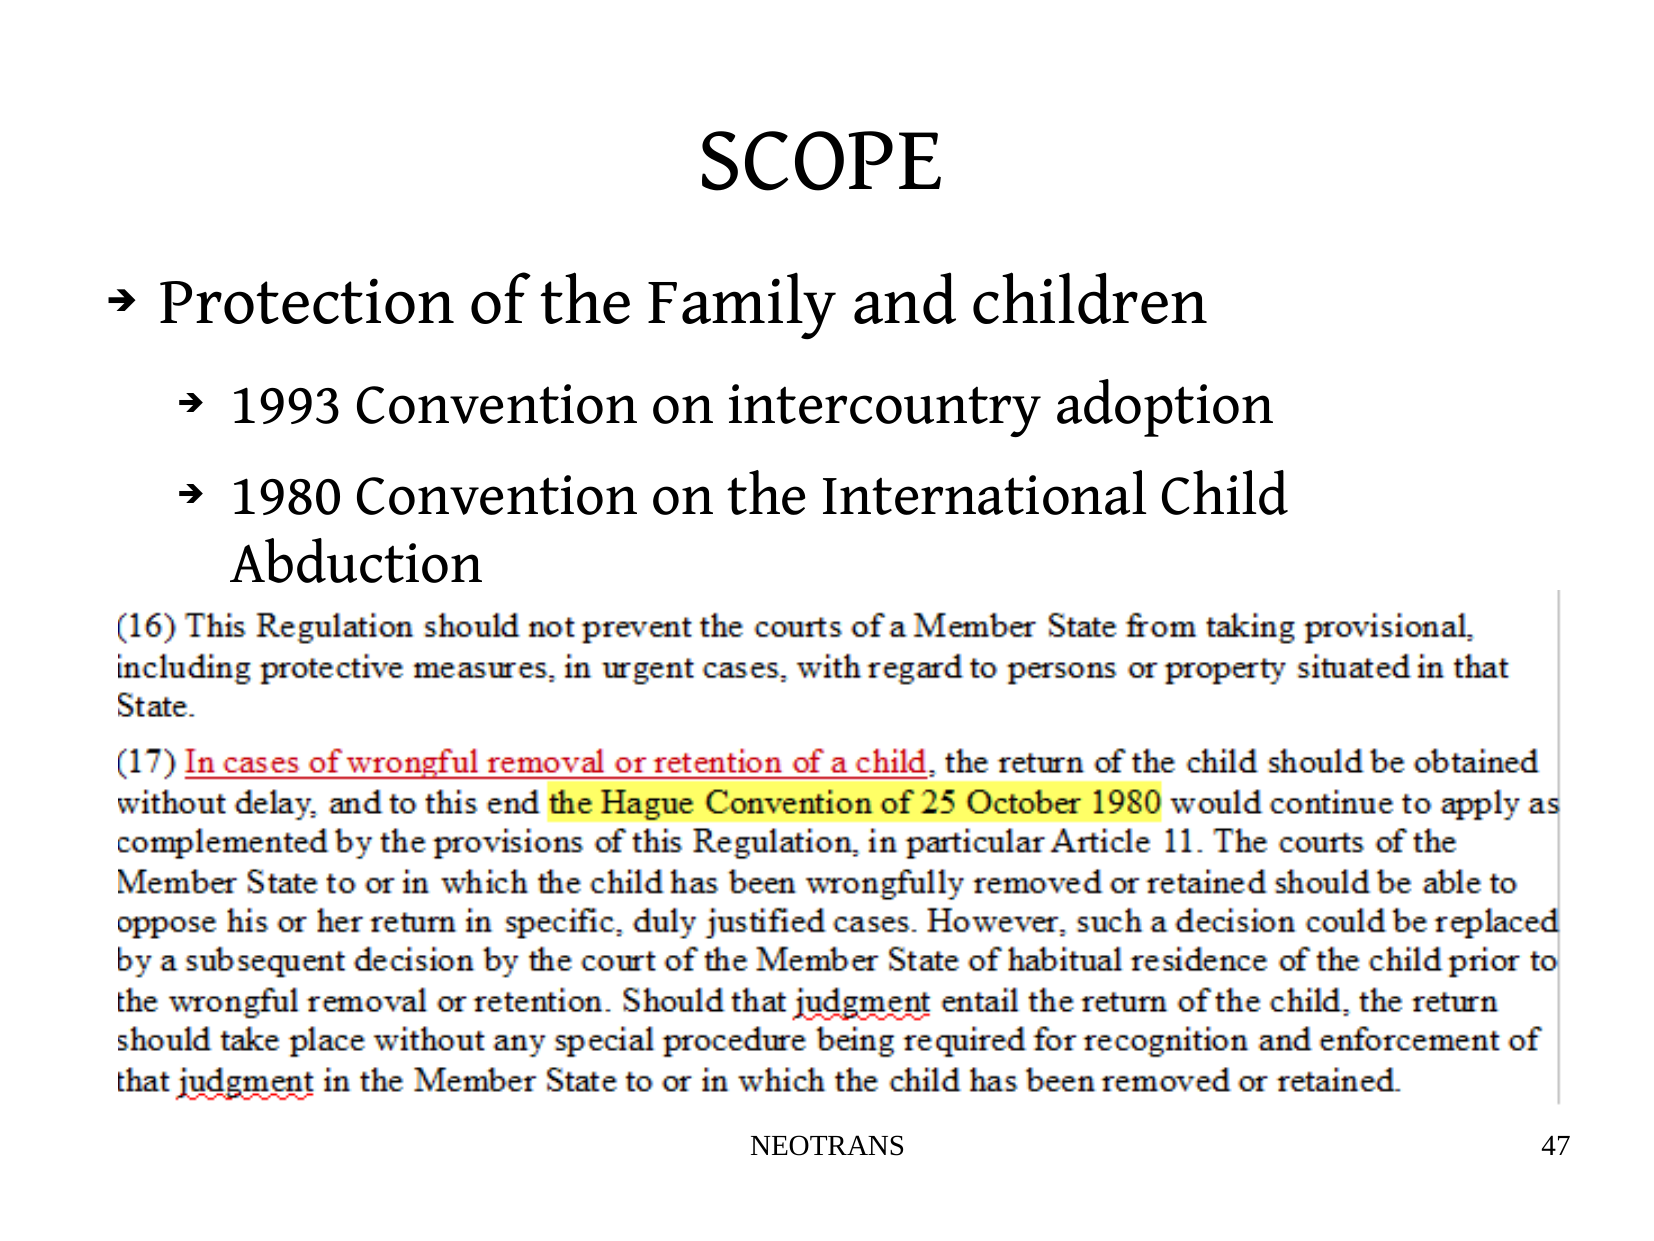

# SCOPE
Protection of the Family and children
1993 Convention on intercountry adoption
1980 Convention on the International Child Abduction
NEOTRANS
47